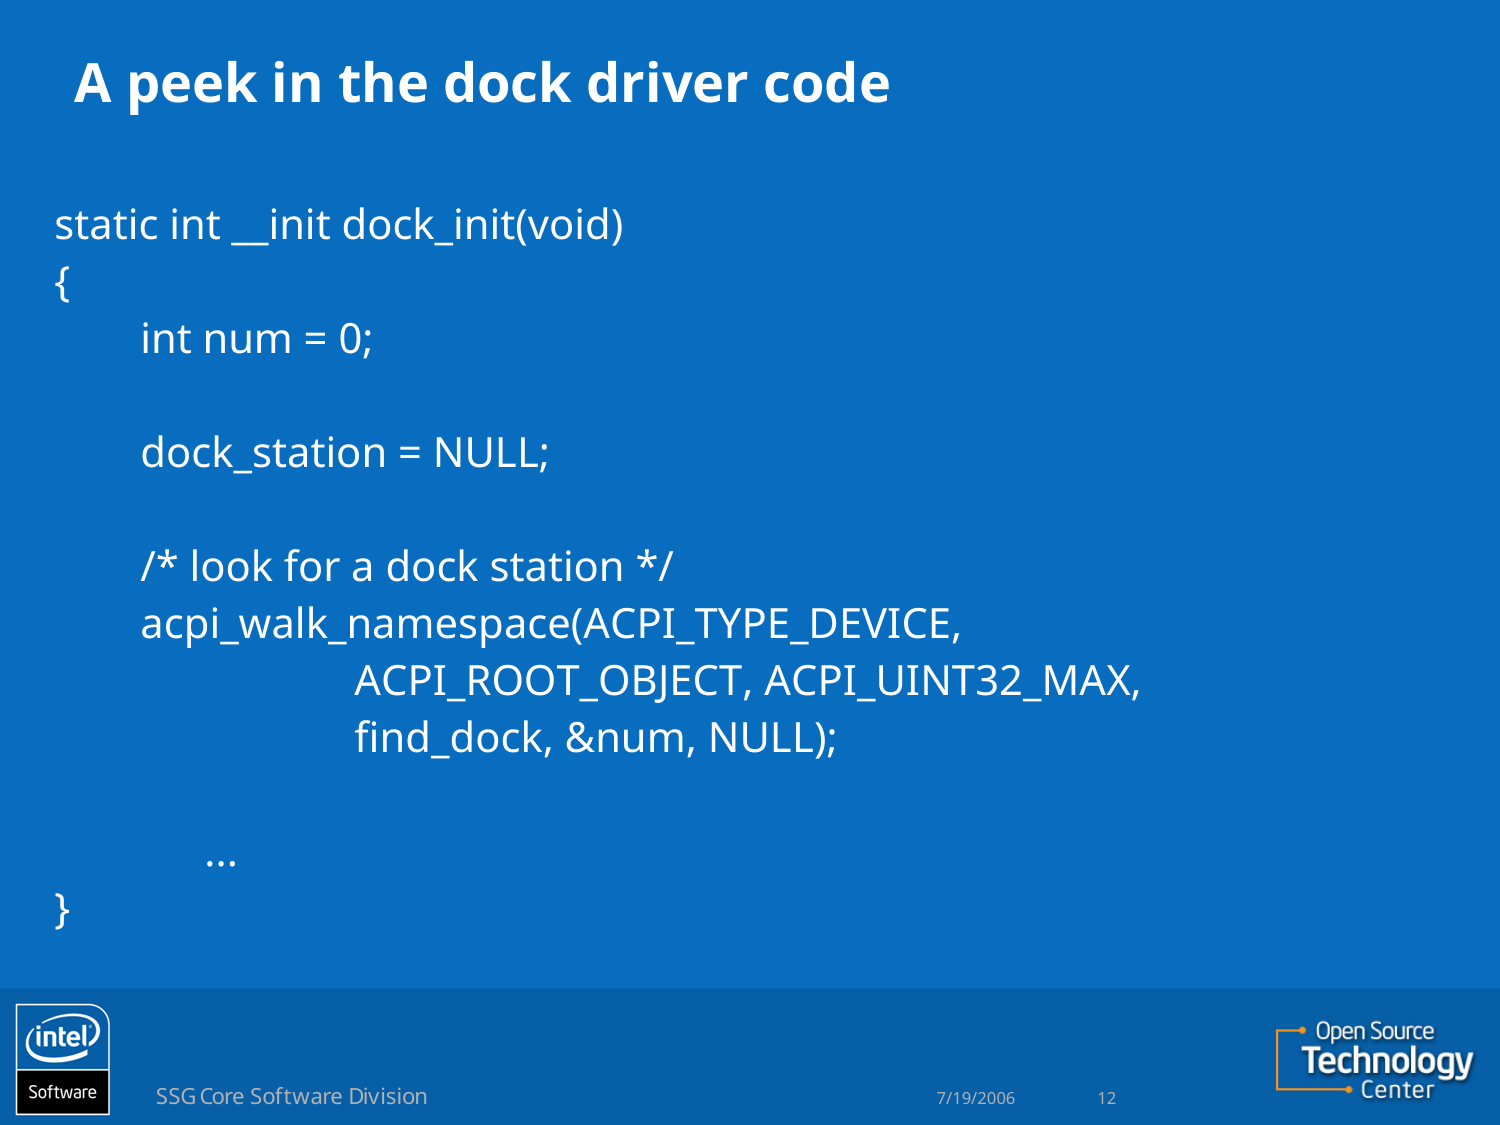

# A peek in the dock driver code
static int __init dock_init(void)
{
 int num = 0;
 dock_station = NULL;
 /* look for a dock station */
 acpi_walk_namespace(ACPI_TYPE_DEVICE,
		ACPI_ROOT_OBJECT, ACPI_UINT32_MAX,
		find_dock, &num, NULL);
	...
}